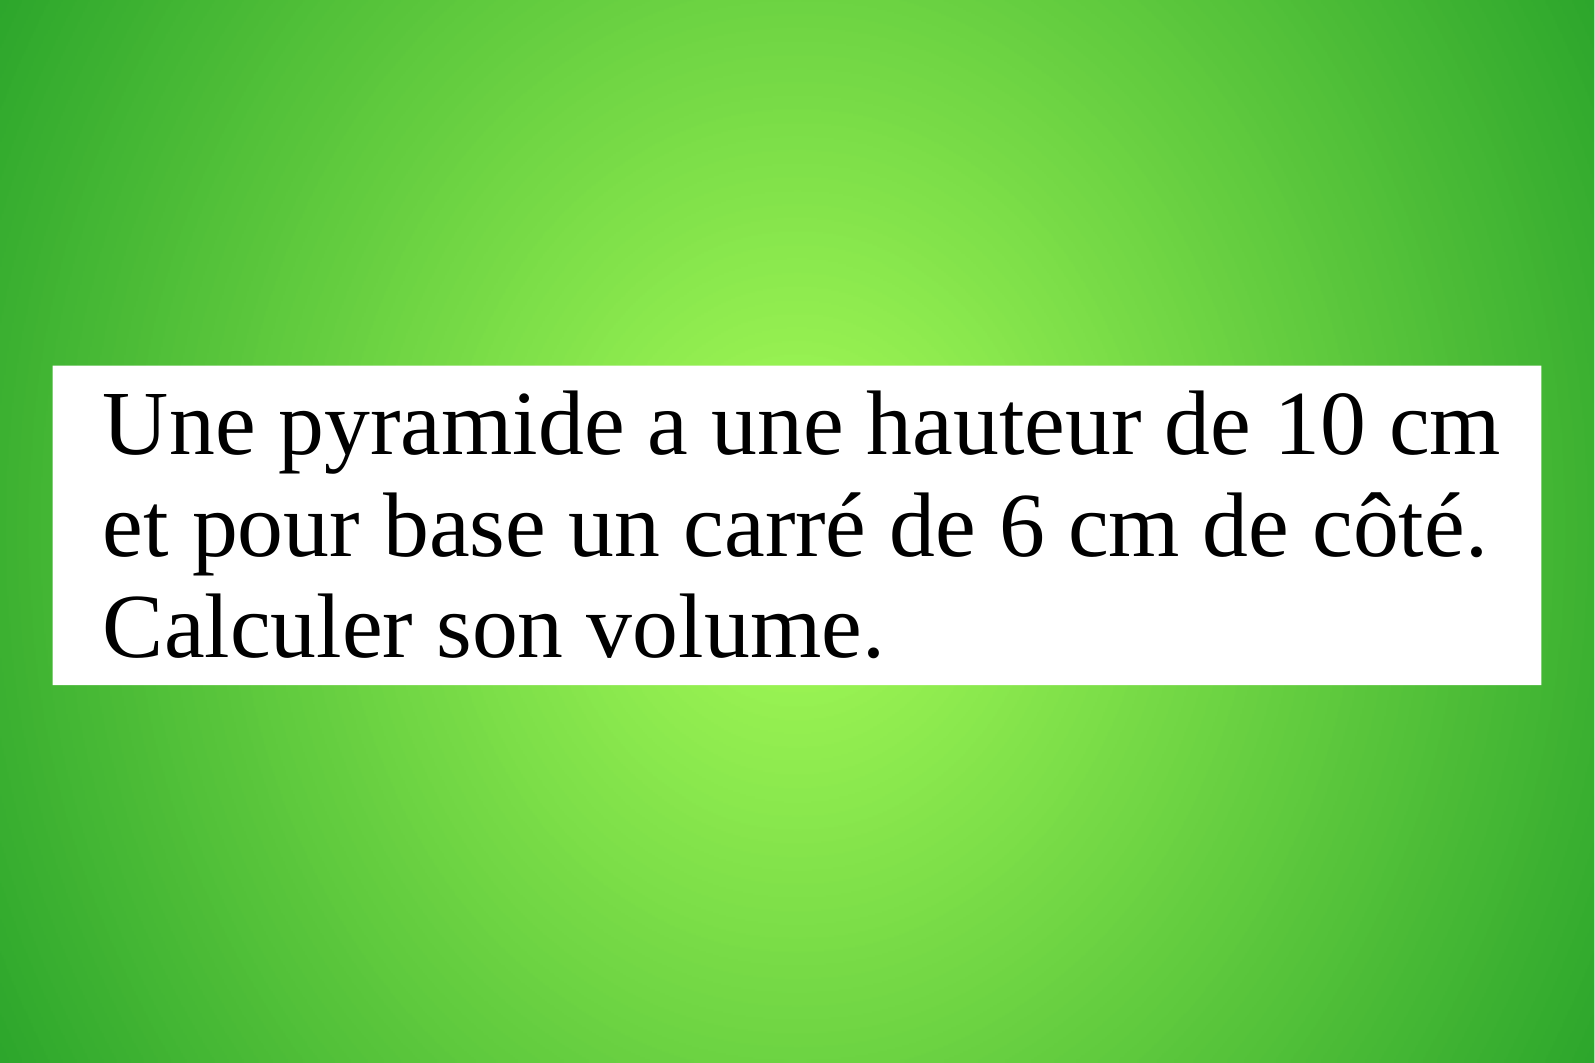

Une pyramide a une hauteur de 10 cm
et pour base un carré de 6 cm de côté.
Calculer son volume.